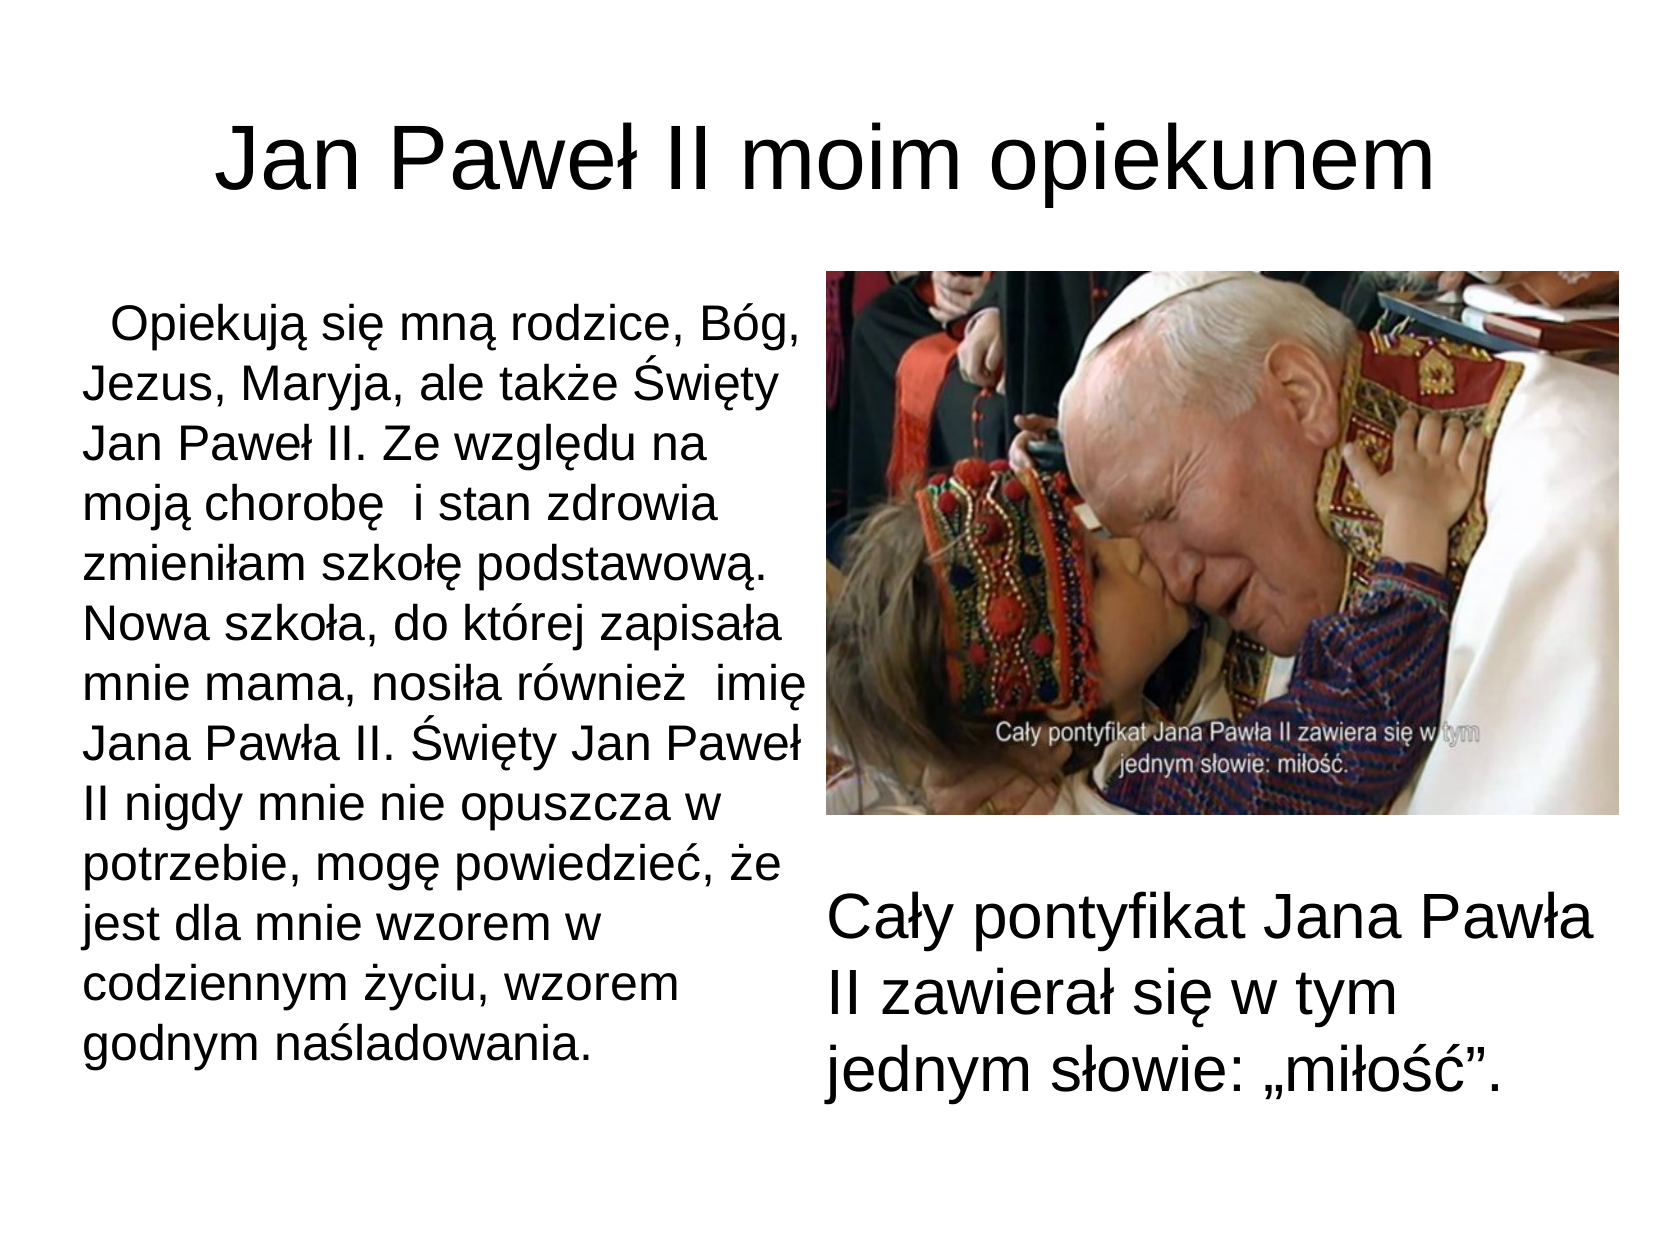

# Jan Paweł II moim opiekunem
 Opiekują się mną rodzice, Bóg, Jezus, Maryja, ale także Święty Jan Paweł II. Ze względu na moją chorobę i stan zdrowia zmieniłam szkołę podstawową. Nowa szkoła, do której zapisała mnie mama, nosiła również imię Jana Pawła II. Święty Jan Paweł II nigdy mnie nie opuszcza w potrzebie, mogę powiedzieć, że jest dla mnie wzorem w codziennym życiu, wzorem godnym naśladowania.
Cały pontyfikat Jana Pawła II zawierał się w tym jednym słowie: „miłość”.